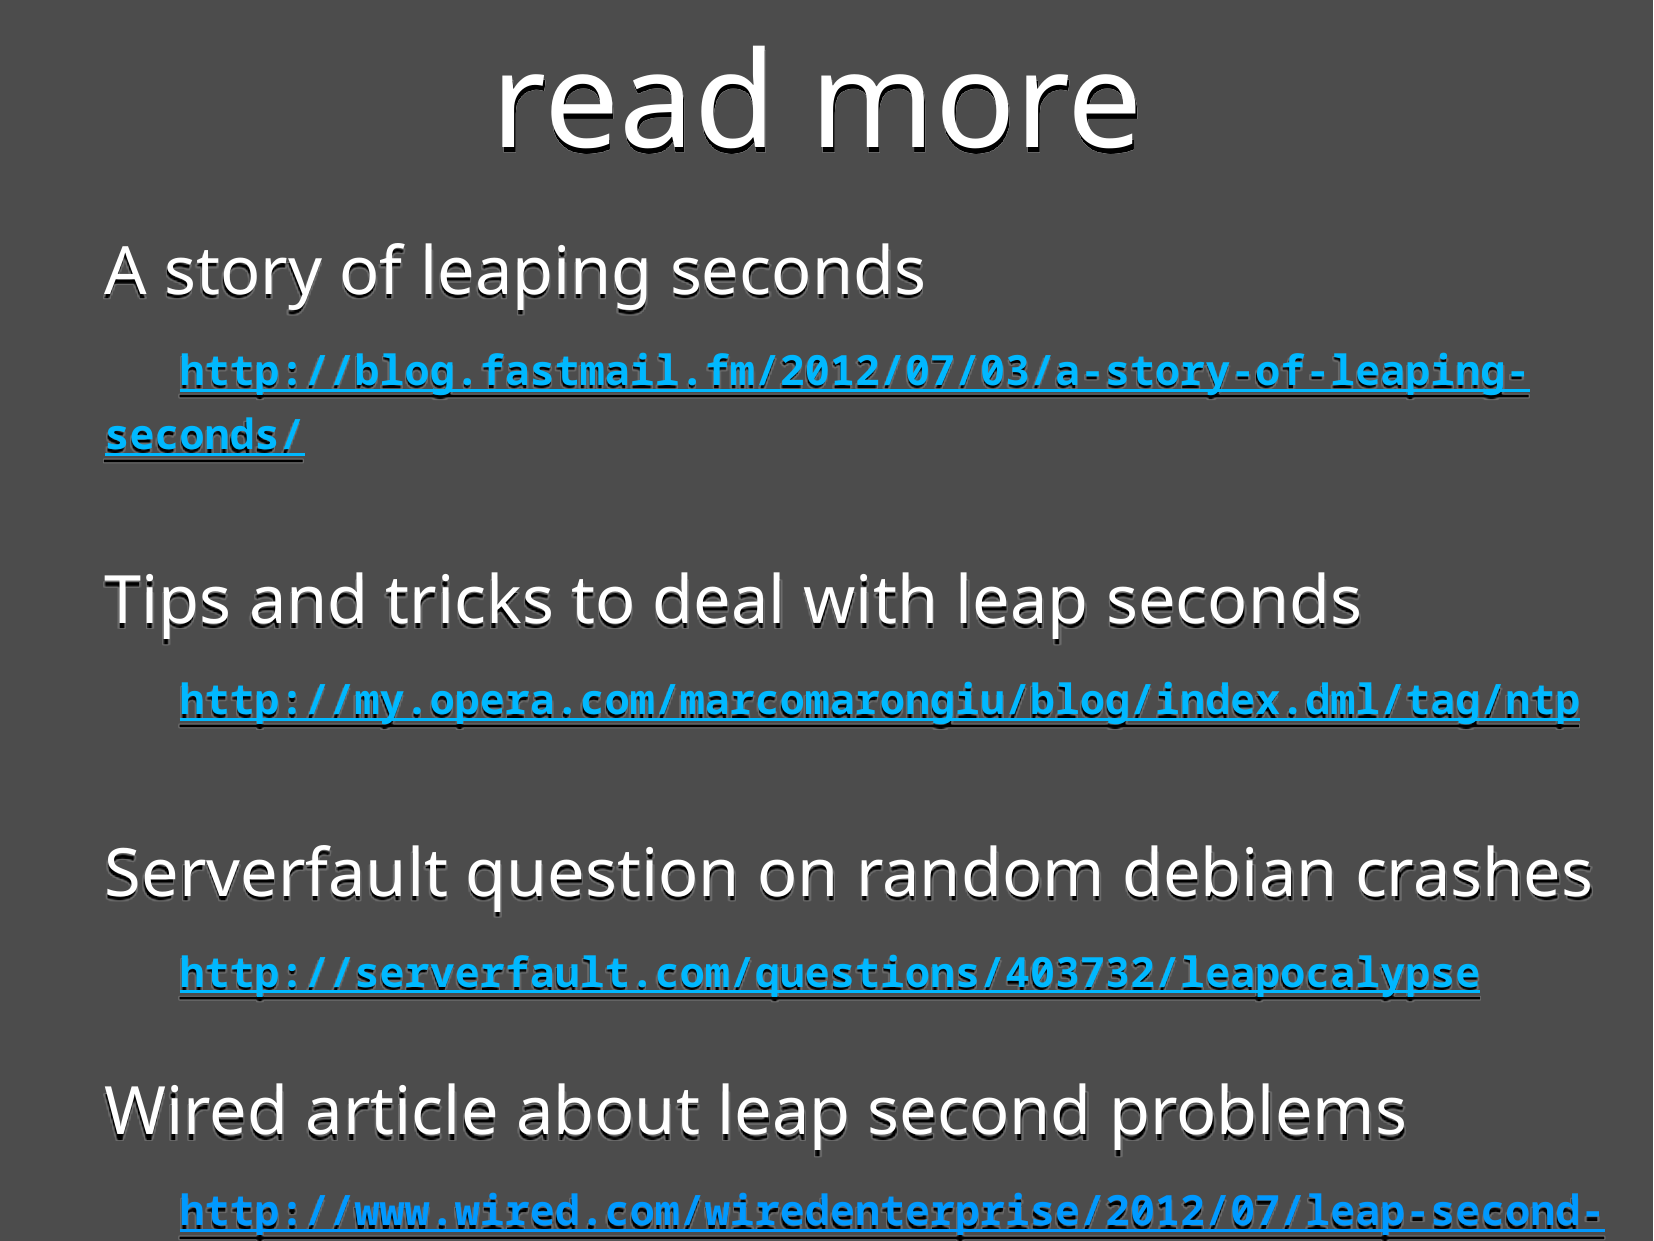

read more
# A story of leaping seconds http://blog.fastmail.fm/2012/07/03/a-story-of-leaping-seconds/ Tips and tricks to deal with leap seconds http://my.opera.com/marcomarongiu/blog/index.dml/tag/ntp Serverfault question on random debian crashes http://serverfault.com/questions/403732/leapocalypse Wired article about leap second problems http://www.wired.com/wiredenterprise/2012/07/leap-second-bug-wreaks-havoc-with-java-linux/